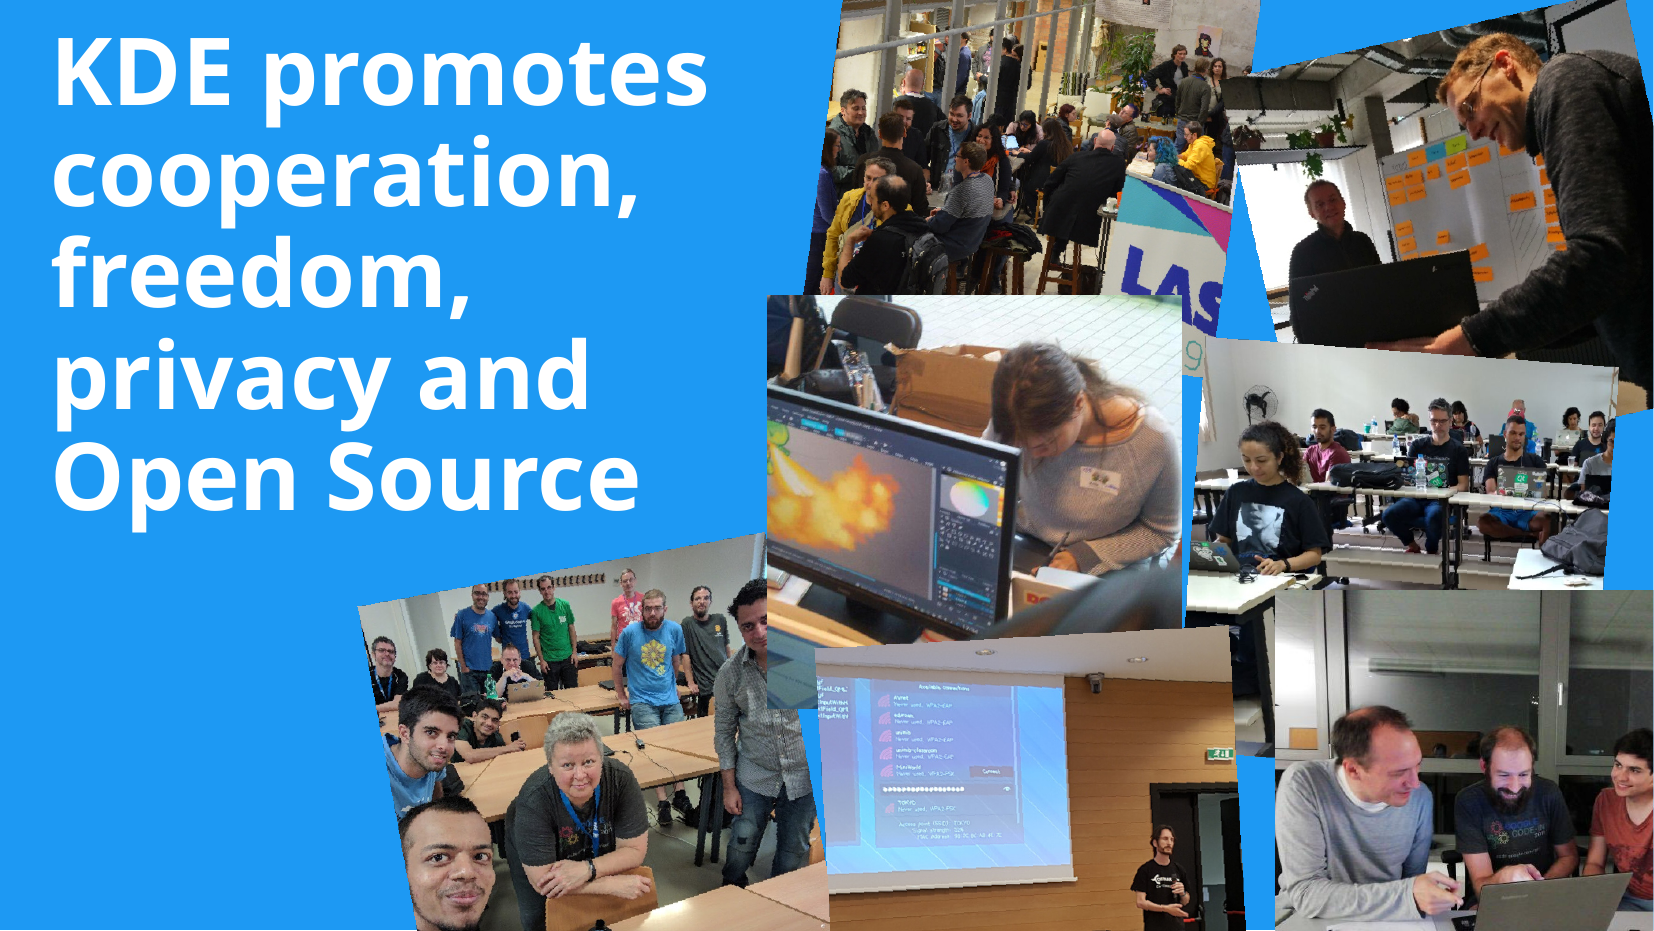

# KDE promotes cooperation, freedom, privacy and Open Source